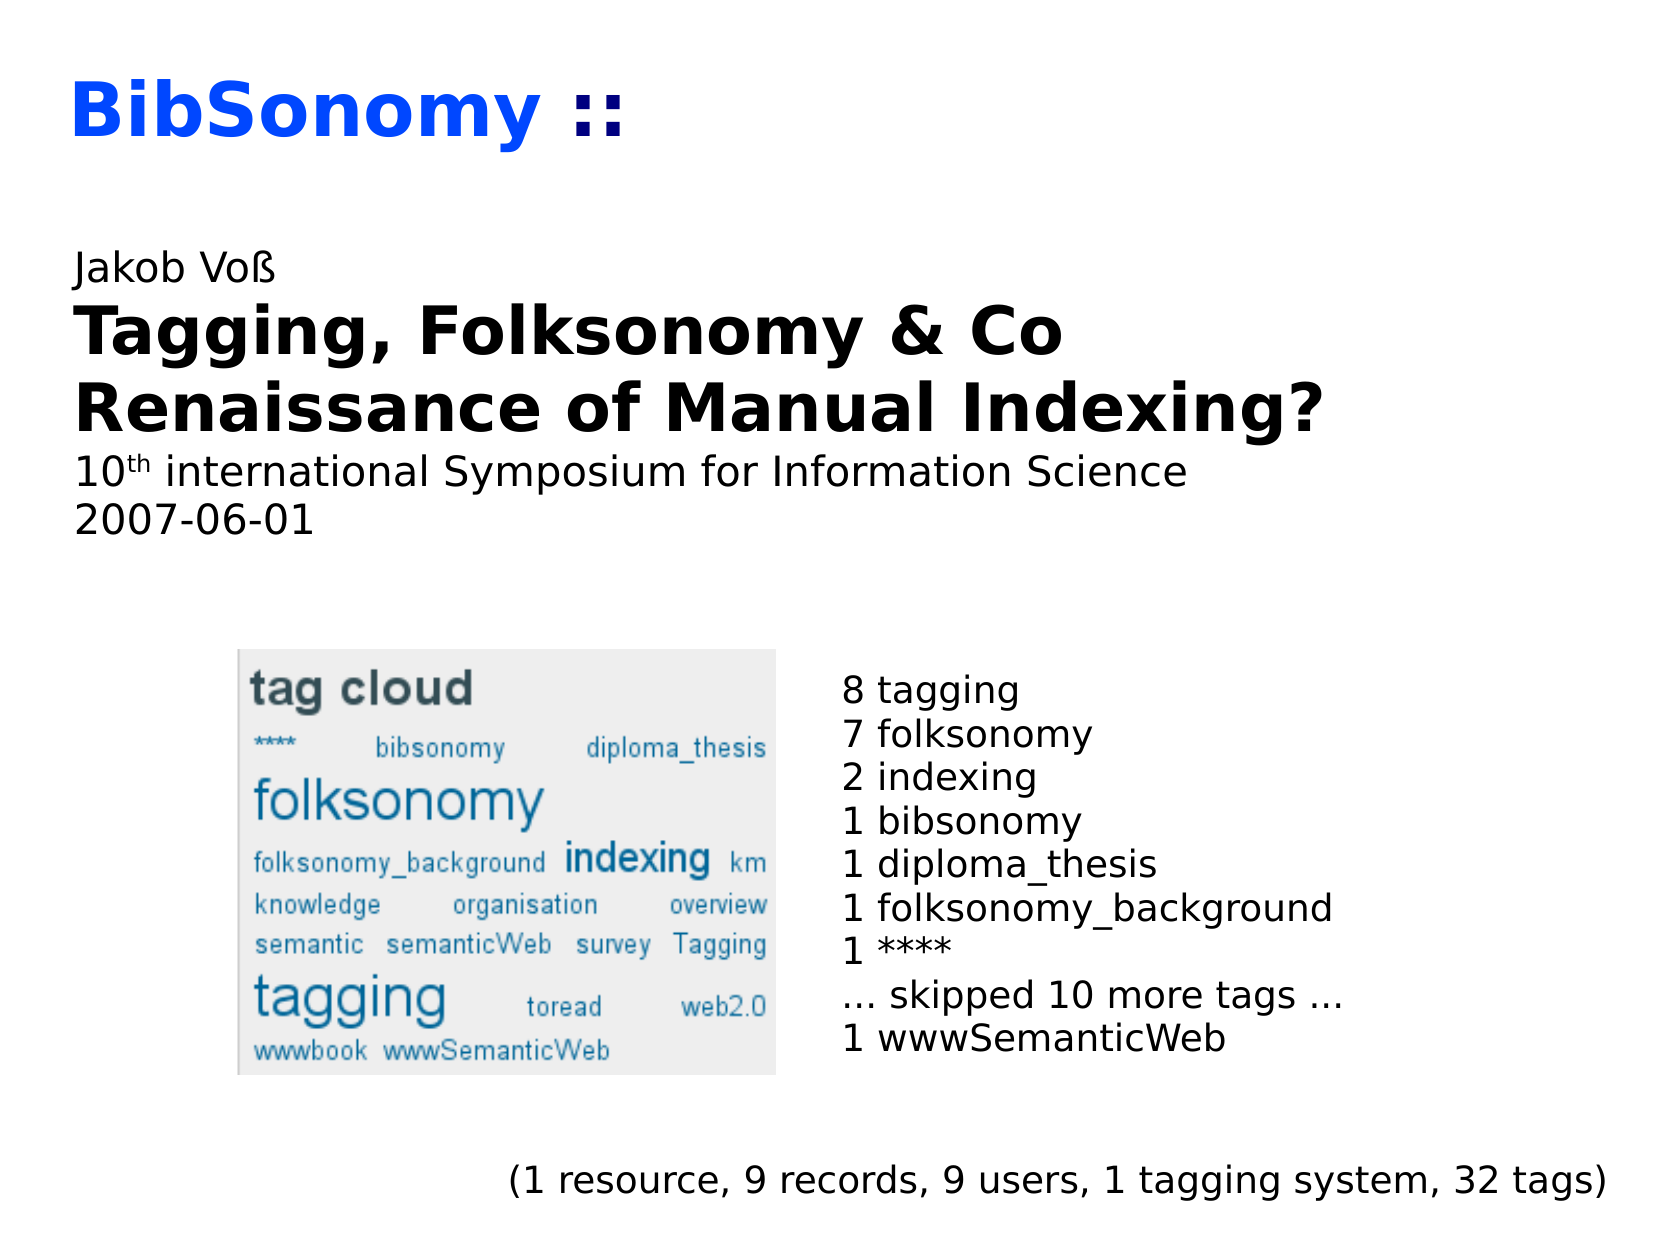

BibSonomy ::
Jakob Voß
Tagging, Folksonomy & Co
Renaissance of Manual Indexing?
10th international Symposium for Information Science
2007-06-01
8 tagging
7 folksonomy
2 indexing
1 bibsonomy
1 diploma_thesis
1 folksonomy_background
1 ****
... skipped 10 more tags ...
1 wwwSemanticWeb
(1 resource, 9 records, 9 users, 1 tagging system, 32 tags)